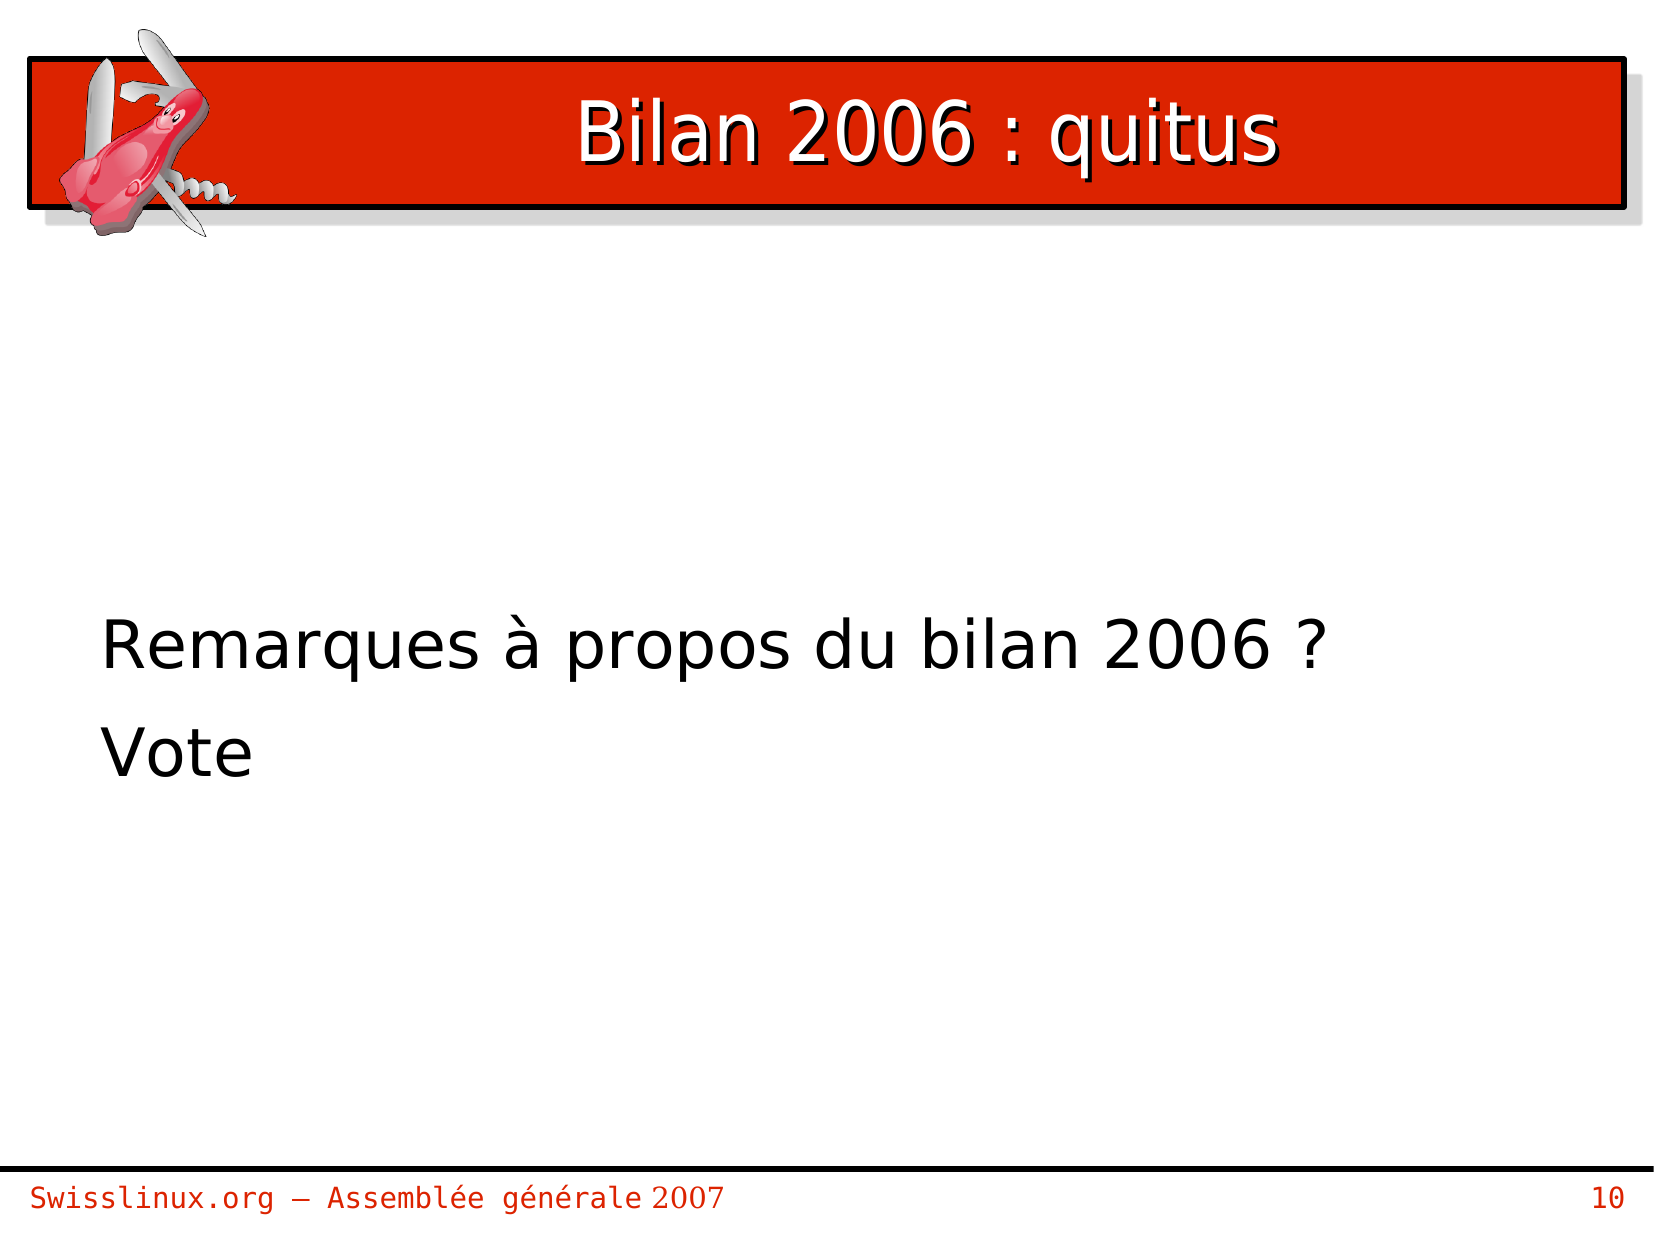

# Bilan 2006 : quitus
Remarques à propos du bilan 2006 ?
Vote
26 Janvier 2007
10